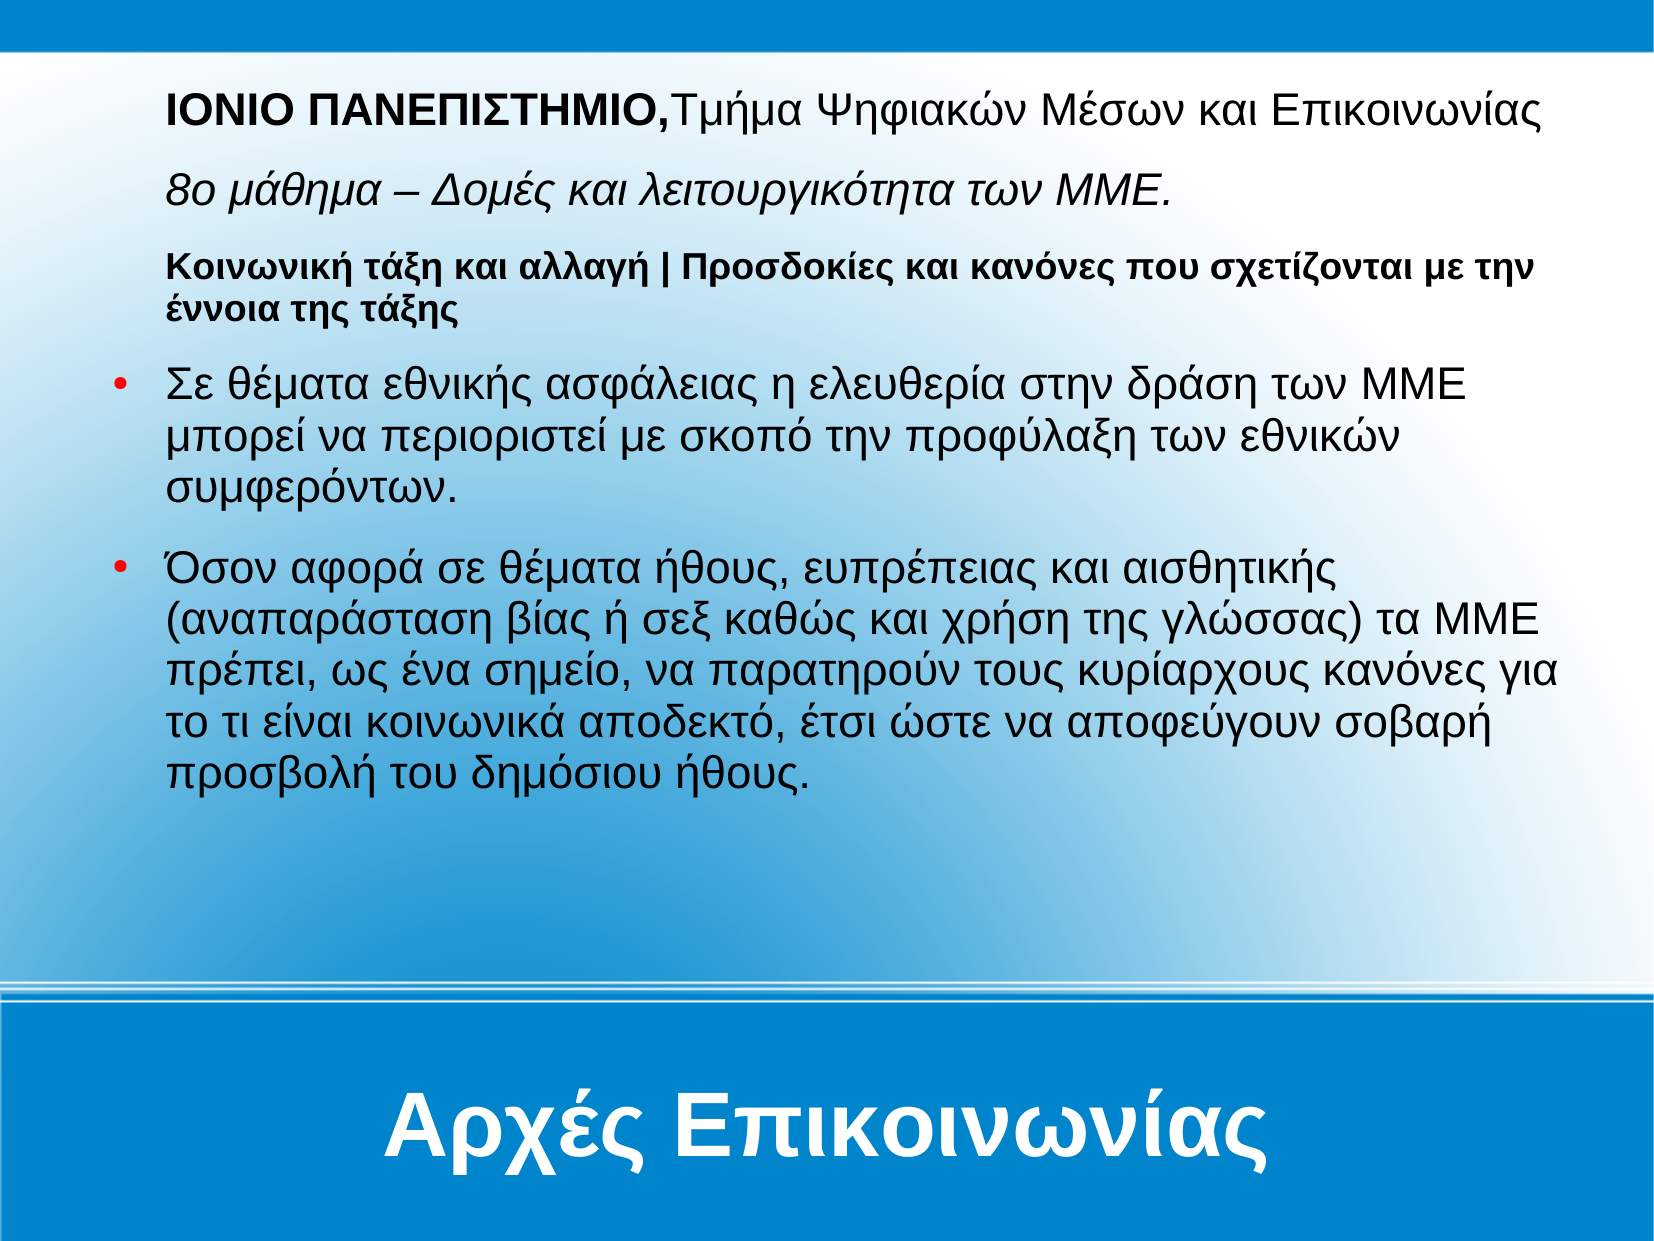

ΙΟΝΙΟ ΠΑΝΕΠΙΣΤΗΜΙΟ,Τμήμα Ψηφιακών Μέσων και Επικοινωνίας
8ο μάθημα – Δομές και λειτουργικότητα των ΜΜΕ.
Κοινωνική τάξη και αλλαγή | Προσδοκίες και κανόνες που σχετίζονται με την έννοια της τάξης
Σε θέματα εθνικής ασφάλειας η ελευθερία στην δράση των ΜΜΕ μπορεί να περιοριστεί με σκοπό την προφύλαξη των εθνικών συμφερόντων.
Όσον αφορά σε θέματα ήθους, ευπρέπειας και αισθητικής (αναπαράσταση βίας ή σεξ καθώς και χρήση της γλώσσας) τα ΜΜΕ πρέπει, ως ένα σημείο, να παρατηρούν τους κυρίαρχους κανόνες για το τι είναι κοινωνικά αποδεκτό, έτσι ώστε να αποφεύγουν σοβαρή προσβολή του δημόσιου ήθους.
# Αρχές Επικοινωνίας